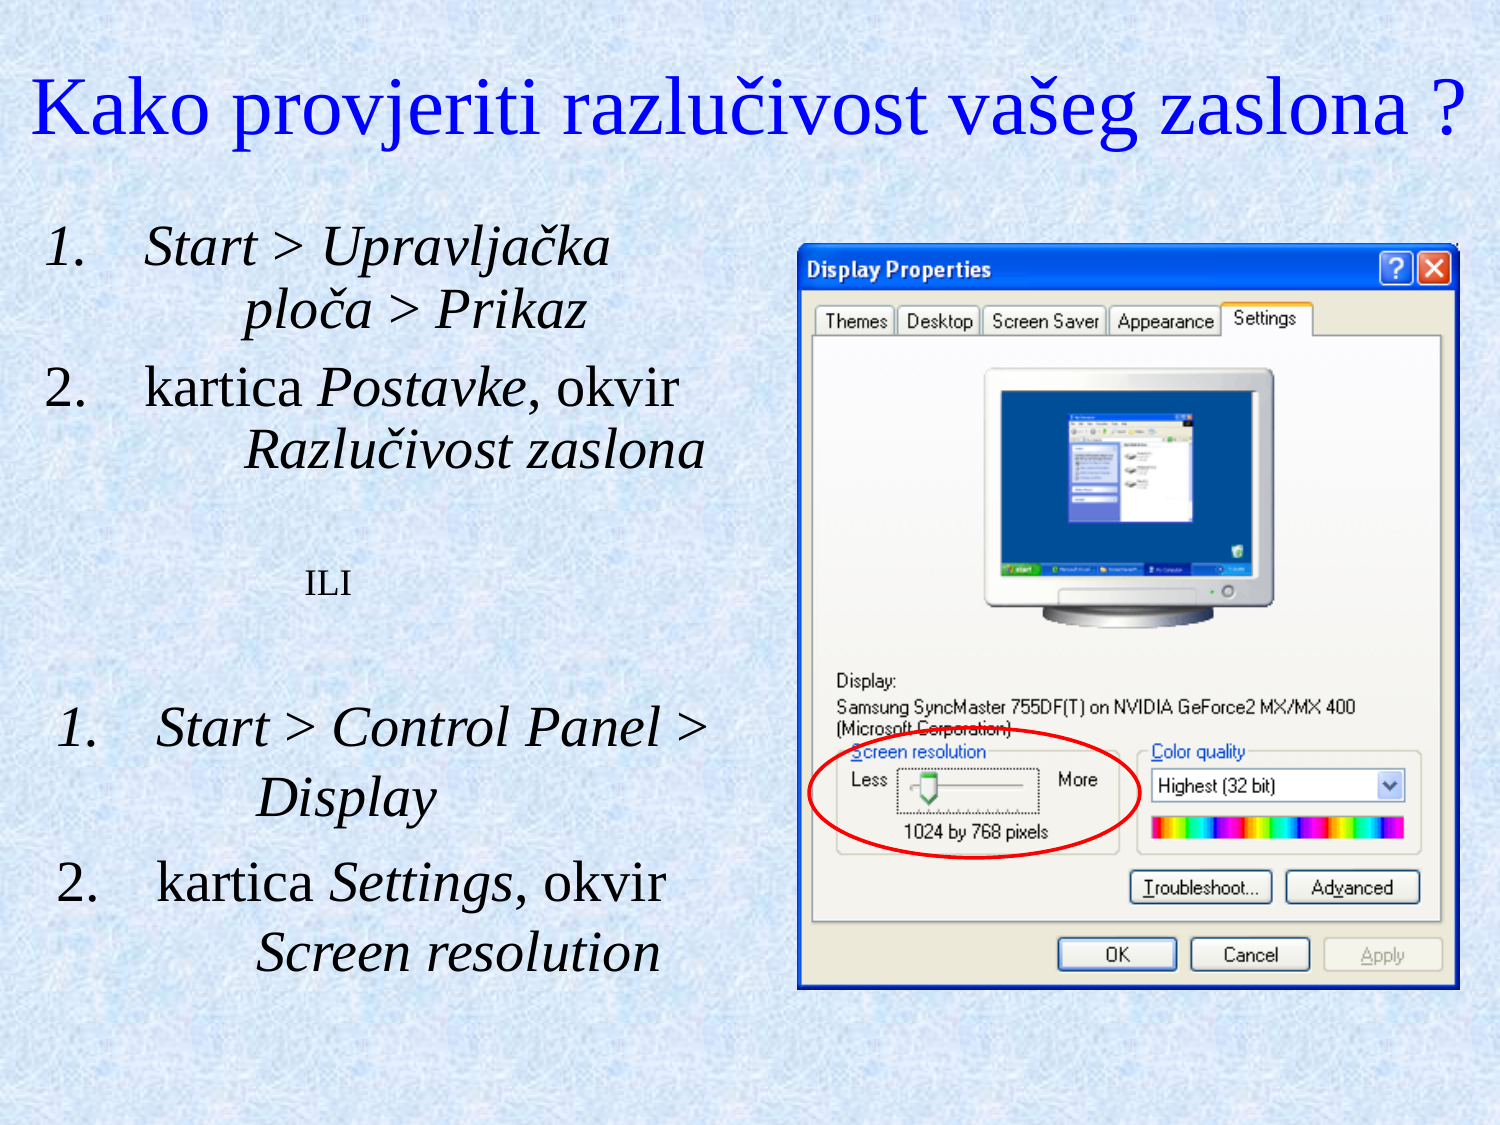

# Kako provjeriti razlučivost vašeg zaslona ?
Start > Upravljačka ploča > Prikaz
kartica Postavke, okvir Razlučivost zaslona
ILI
Start > Control Panel > Display
kartica Settings, okvir Screen resolution